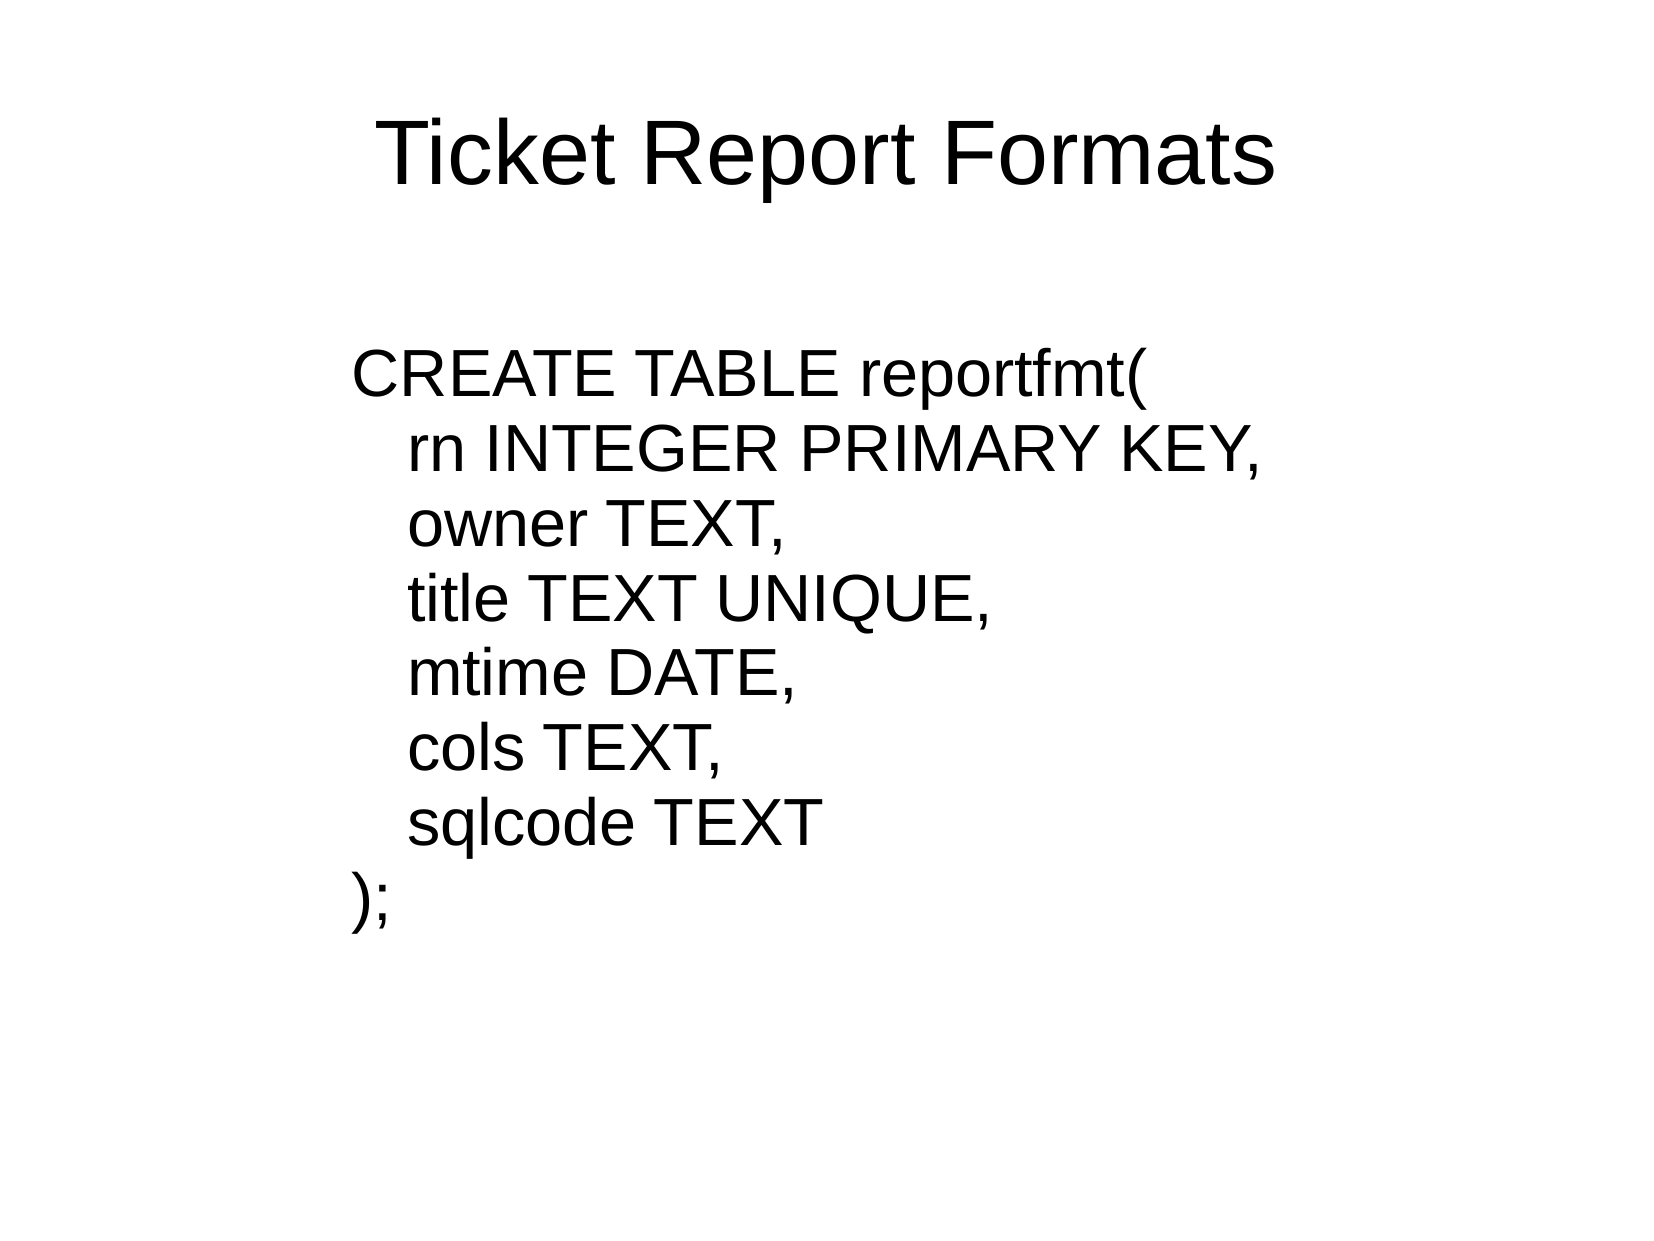

# Ticket Report Formats
CREATE TABLE reportfmt(
 rn INTEGER PRIMARY KEY,
 owner TEXT,
 title TEXT UNIQUE,
 mtime DATE,
 cols TEXT,
 sqlcode TEXT
);